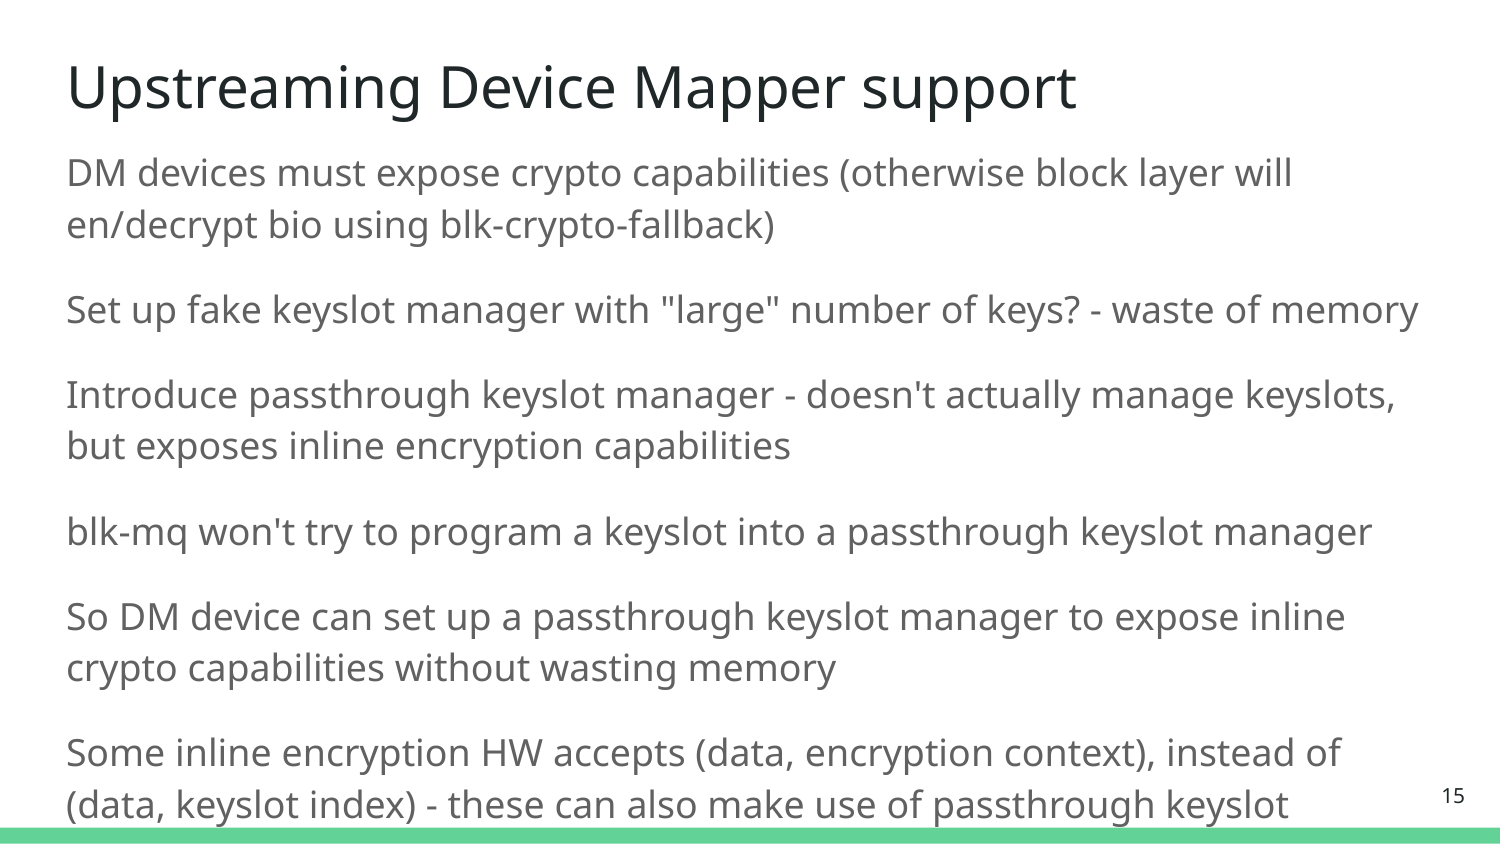

# Upstreaming Device Mapper support
DM devices must expose crypto capabilities (otherwise block layer will en/decrypt bio using blk-crypto-fallback)
Set up fake keyslot manager with "large" number of keys? - waste of memory
Introduce passthrough keyslot manager - doesn't actually manage keyslots, but exposes inline encryption capabilities
blk-mq won't try to program a keyslot into a passthrough keyslot manager
So DM device can set up a passthrough keyslot manager to expose inline crypto capabilities without wasting memory
Some inline encryption HW accepts (data, encryption context), instead of (data, keyslot index) - these can also make use of passthrough keyslot manager